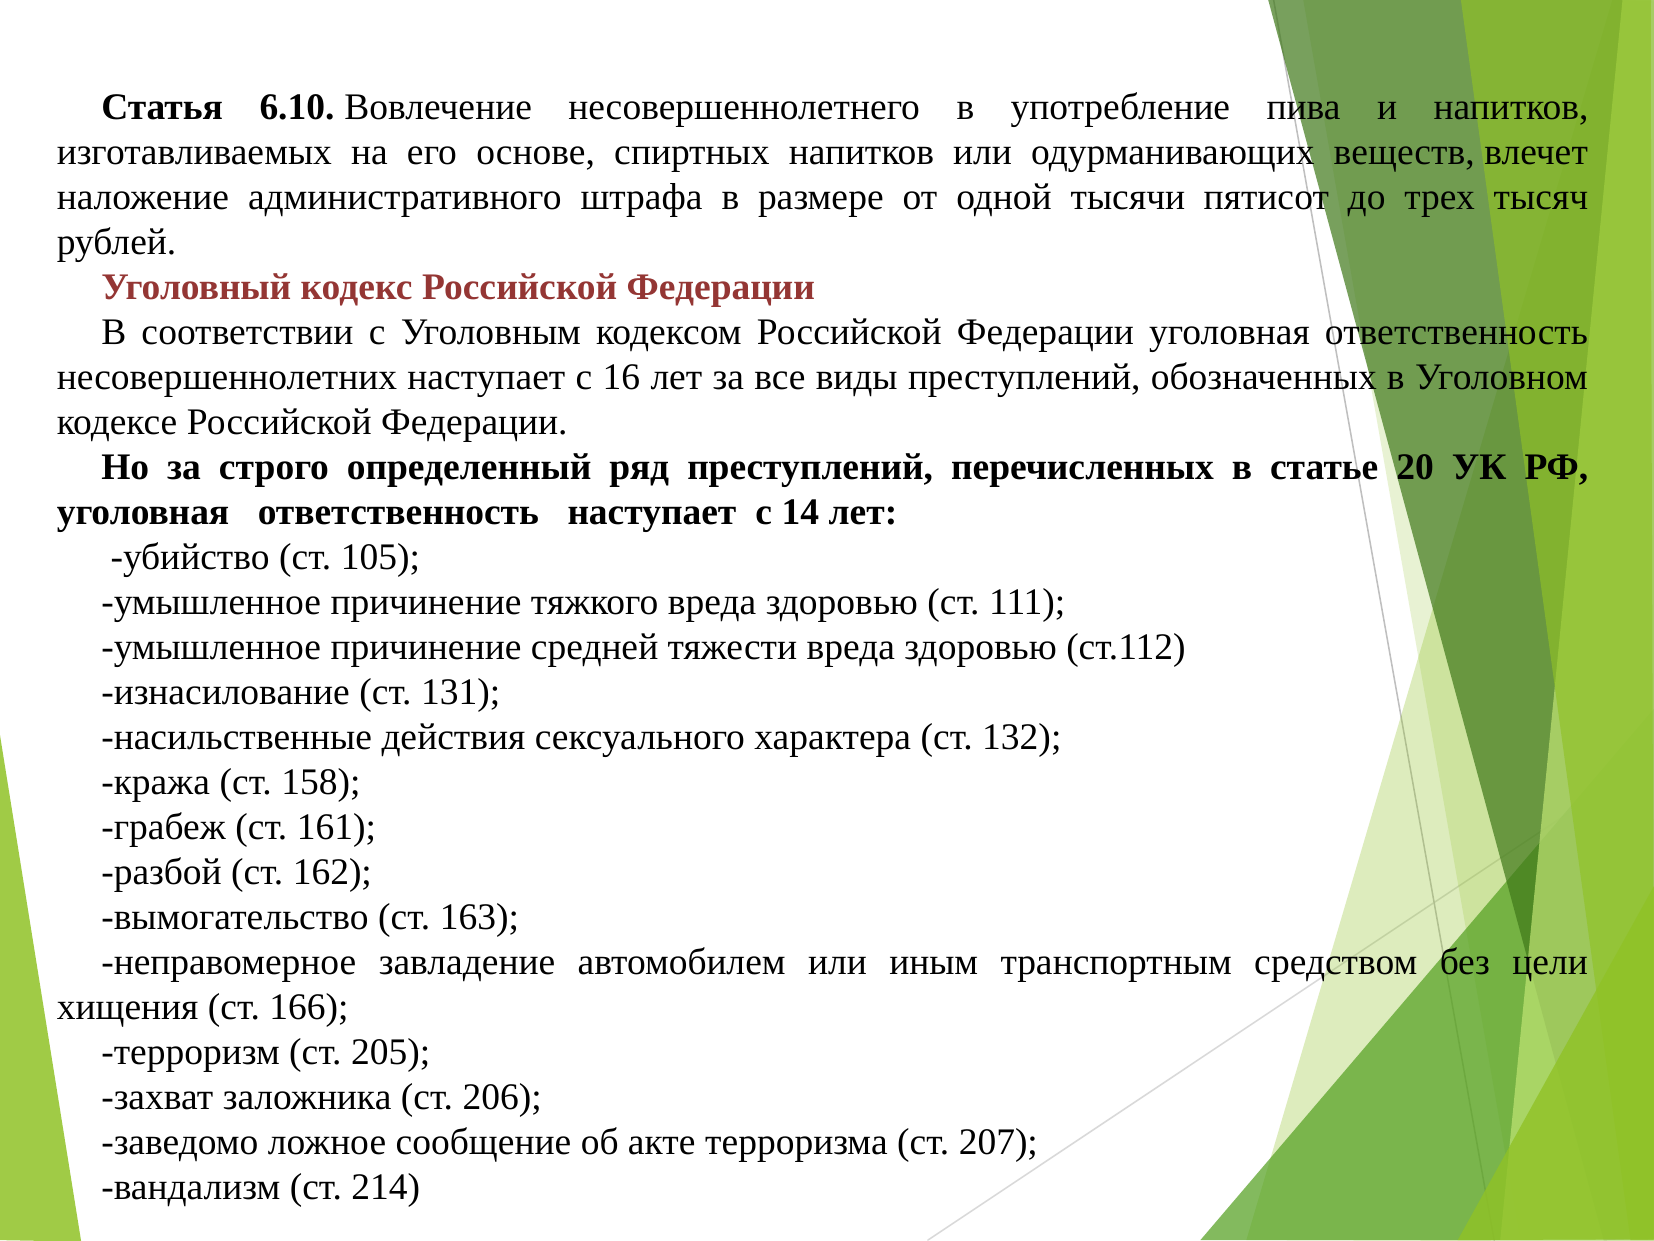

Статья 6.10. Вовлечение несовершеннолетнего в употребление пива и напитков, изготавливаемых на его основе, спиртных напитков или одурманивающих веществ, влечет наложение административного штрафа в размере от одной тысячи пятисот до трех тысяч рублей.
Уголовный кодекс Российской Федерации
В соответствии с Уголовным кодексом Российской Федерации уголовная ответственность несовершеннолетних наступает с 16 лет за все виды преступлений, обозначенных в Уголовном кодексе Российской Федерации.
Но за строго определенный ряд преступлений, перечисленных в статье 20 УК РФ, уголовная   ответственность   наступает  с 14 лет:
 -убийство (ст. 105);
-умышленное причинение тяжкого вреда здоровью (ст. 111);
-умышленное причинение средней тяжести вреда здоровью (ст.112)
-изнасилование (ст. 131);
-насильственные действия сексуального характера (ст. 132);
-кража (ст. 158);
-грабеж (ст. 161);
-разбой (ст. 162);
-вымогательство (ст. 163);
-неправомерное завладение автомобилем или иным транспортным средством без цели хищения (ст. 166);
-терроризм (ст. 205);
-захват заложника (ст. 206);
-заведомо ложное сообщение об акте терроризма (ст. 207);
-вандализм (ст. 214)